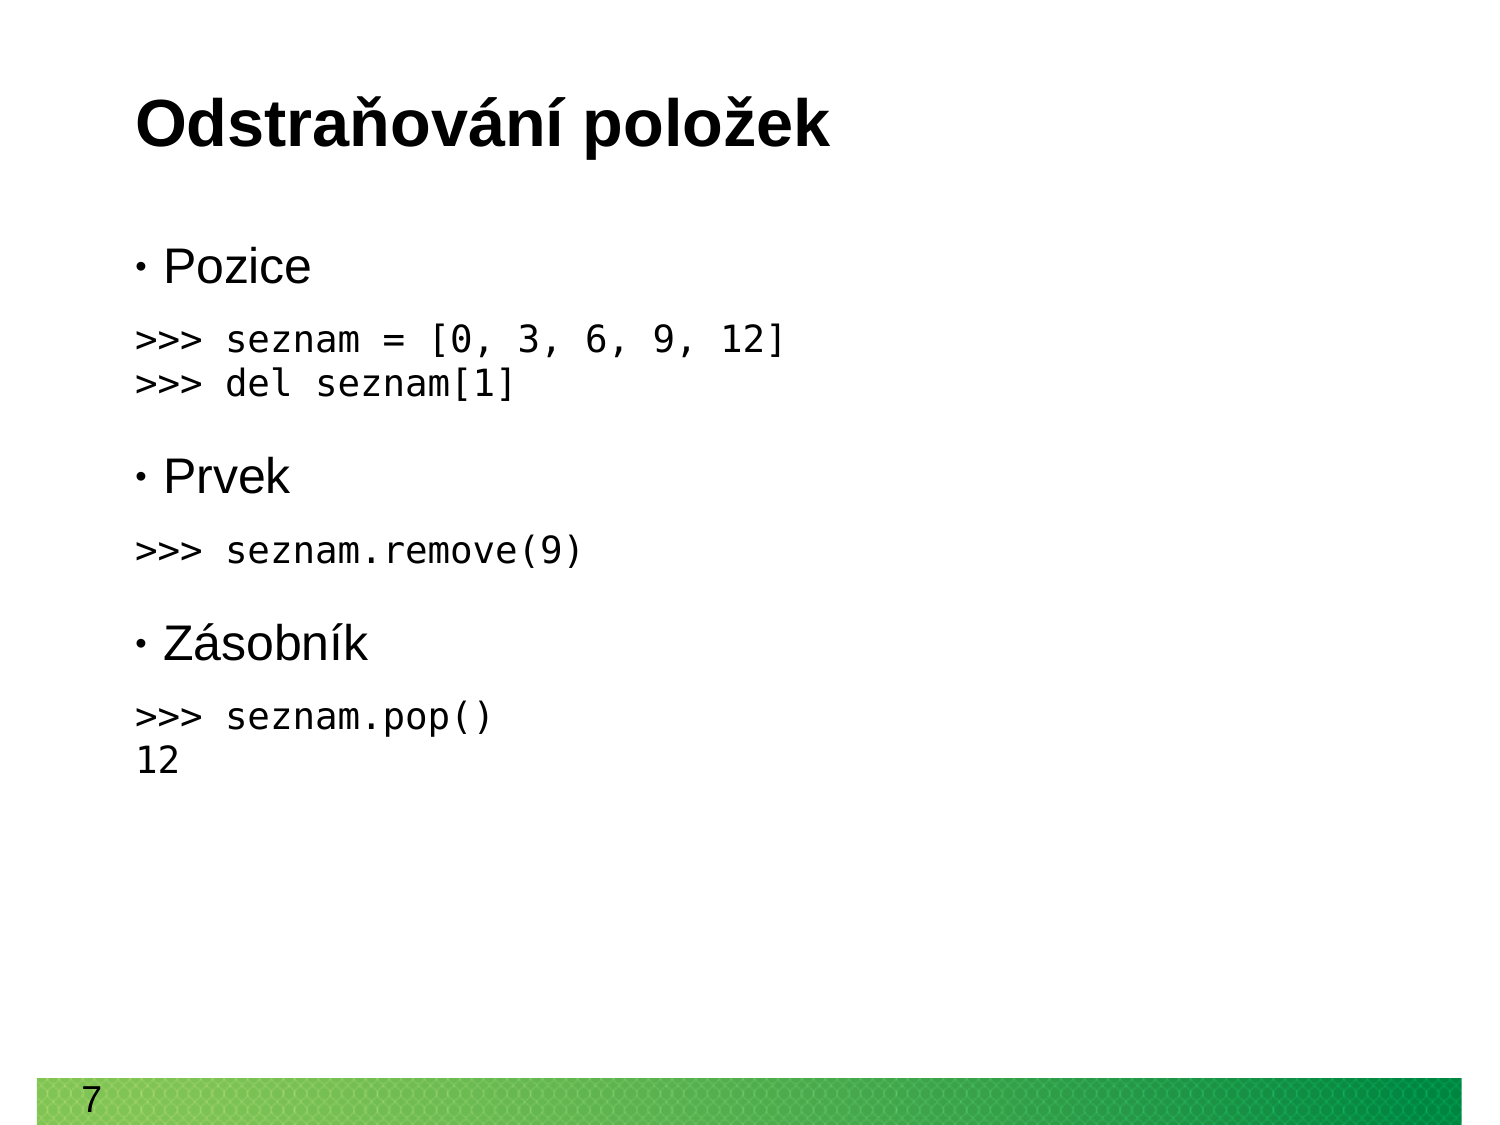

# Odstraňování položek
Pozice
>>> seznam = [0, 3, 6, 9, 12]
>>> del seznam[1]
Prvek
>>> seznam.remove(9)
Zásobník
>>> seznam.pop()
12